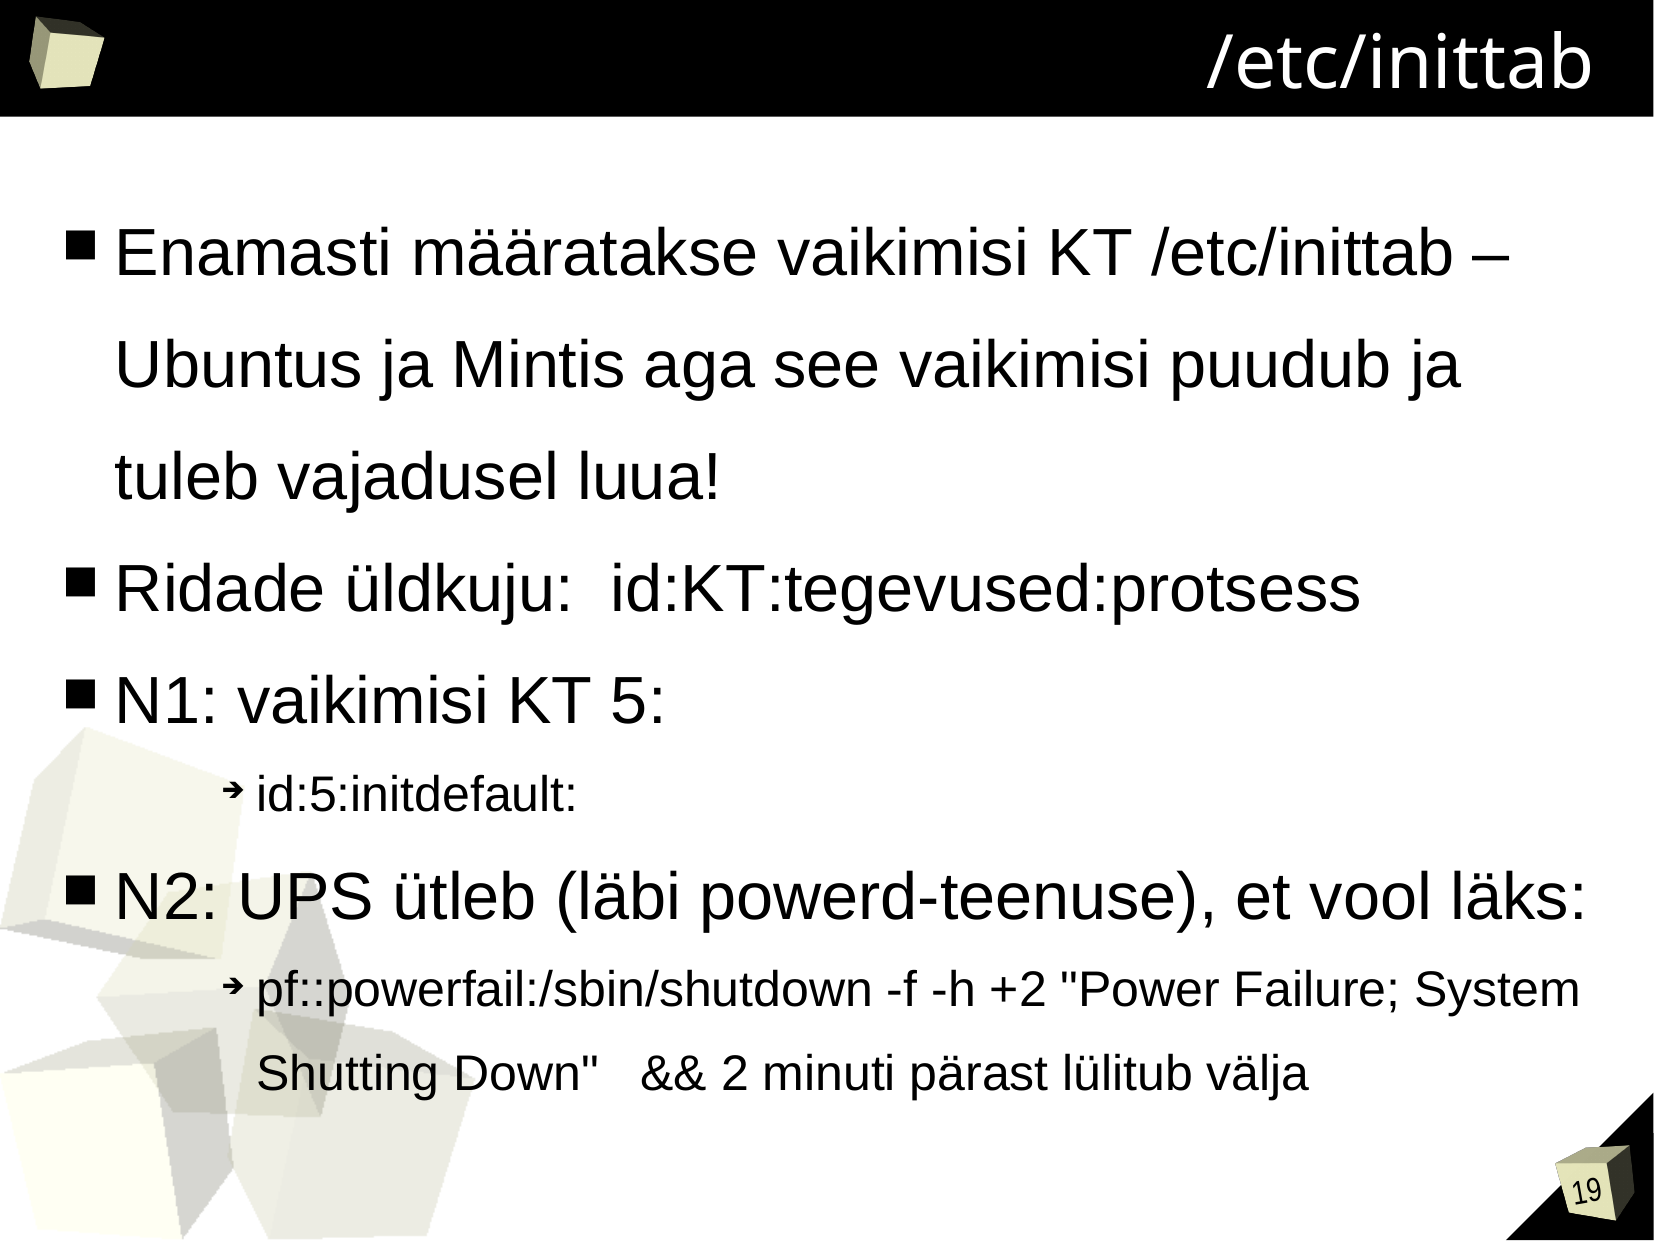

# /etc/inittab
Enamasti määratakse vaikimisi KT /etc/inittab – Ubuntus ja Mintis aga see vaikimisi puudub ja tuleb vajadusel luua!
Ridade üldkuju: id:KT:tegevused:protsess
N1: vaikimisi KT 5:
id:5:initdefault:
N2: UPS ütleb (läbi powerd-teenuse), et vool läks:
pf::powerfail:/sbin/shutdown -f -h +2 "Power Failure; System Shutting Down" && 2 minuti pärast lülitub välja